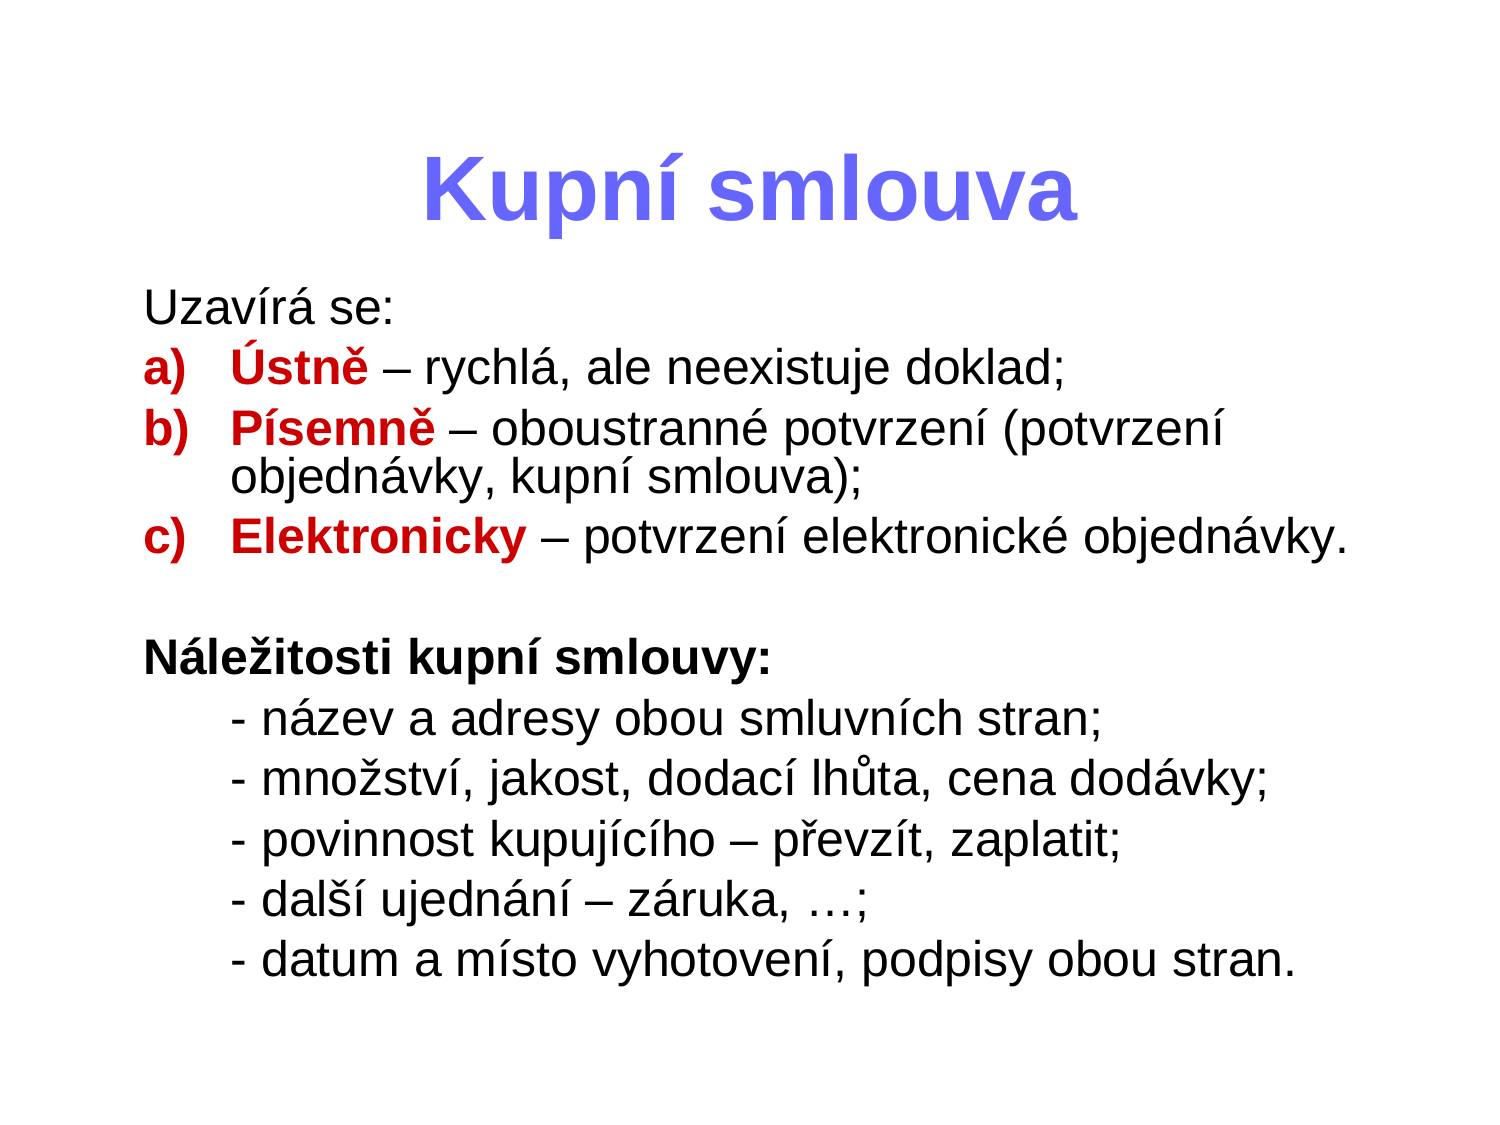

# Kupní smlouva
Uzavírá se:
Ústně – rychlá, ale neexistuje doklad;
Písemně – oboustranné potvrzení (potvrzení objednávky, kupní smlouva);
Elektronicky – potvrzení elektronické objednávky.
Náležitosti kupní smlouvy:
	- název a adresy obou smluvních stran;
	- množství, jakost, dodací lhůta, cena dodávky;
	- povinnost kupujícího – převzít, zaplatit;
	- další ujednání – záruka, …;
	- datum a místo vyhotovení, podpisy obou stran.